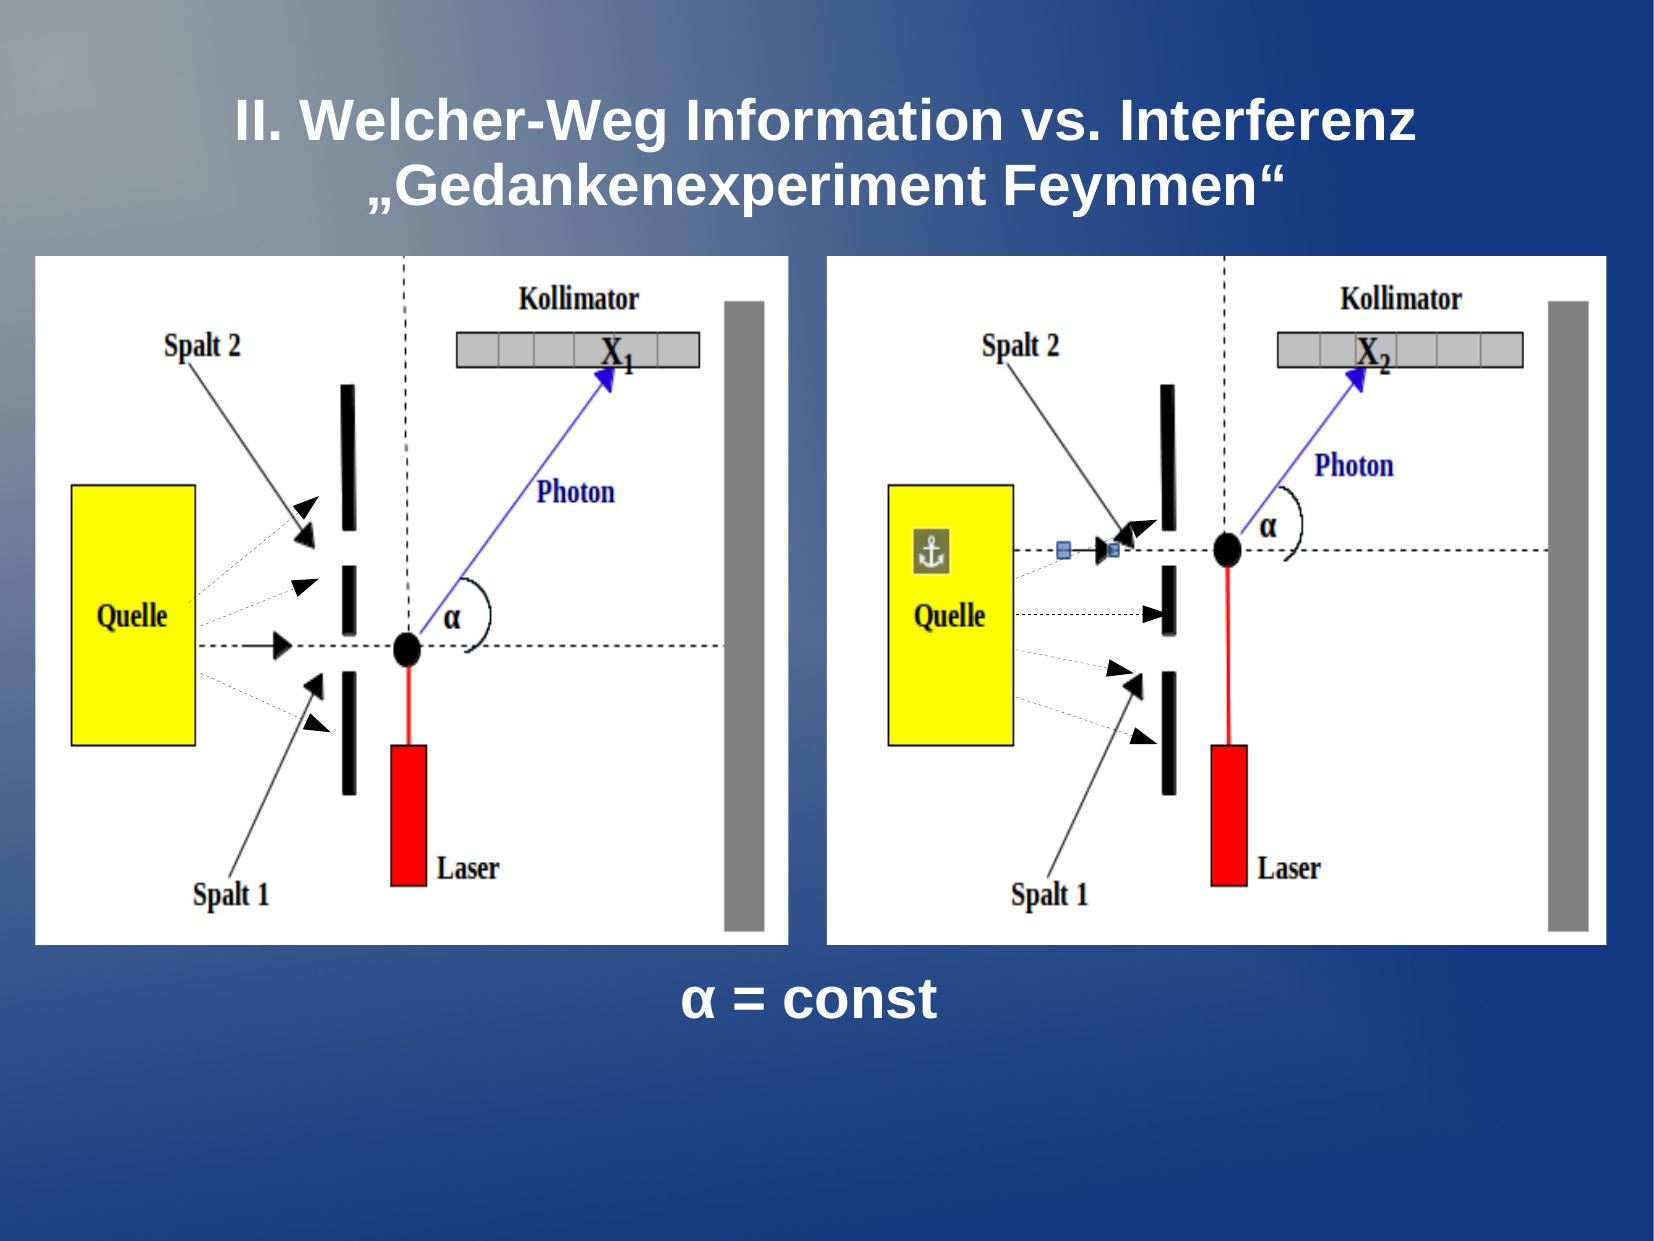

# II. Welcher-Weg Information vs. Interferenz „Gedankenexperiment Feynmen“
α = const